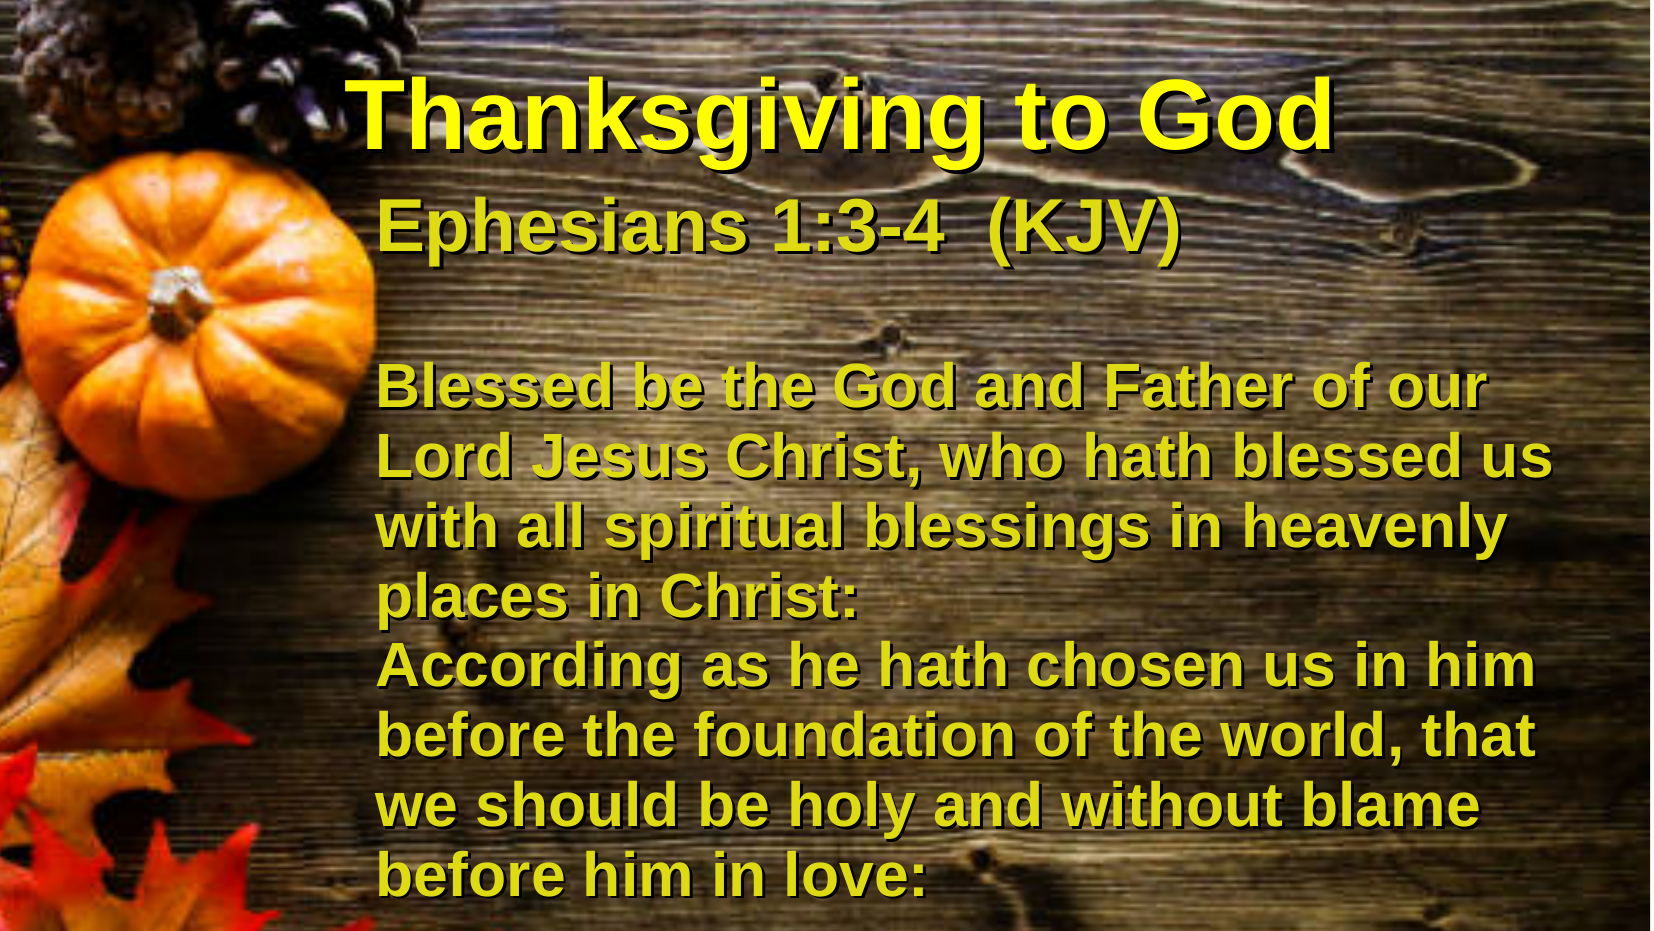

# Thanksgiving to God
Ephesians 1:3-4 (KJV)
Blessed be the God and Father of our Lord Jesus Christ, who hath blessed us with all spiritual blessings in heavenly places in Christ:
According as he hath chosen us in him before the foundation of the world, that we should be holy and without blame before him in love: